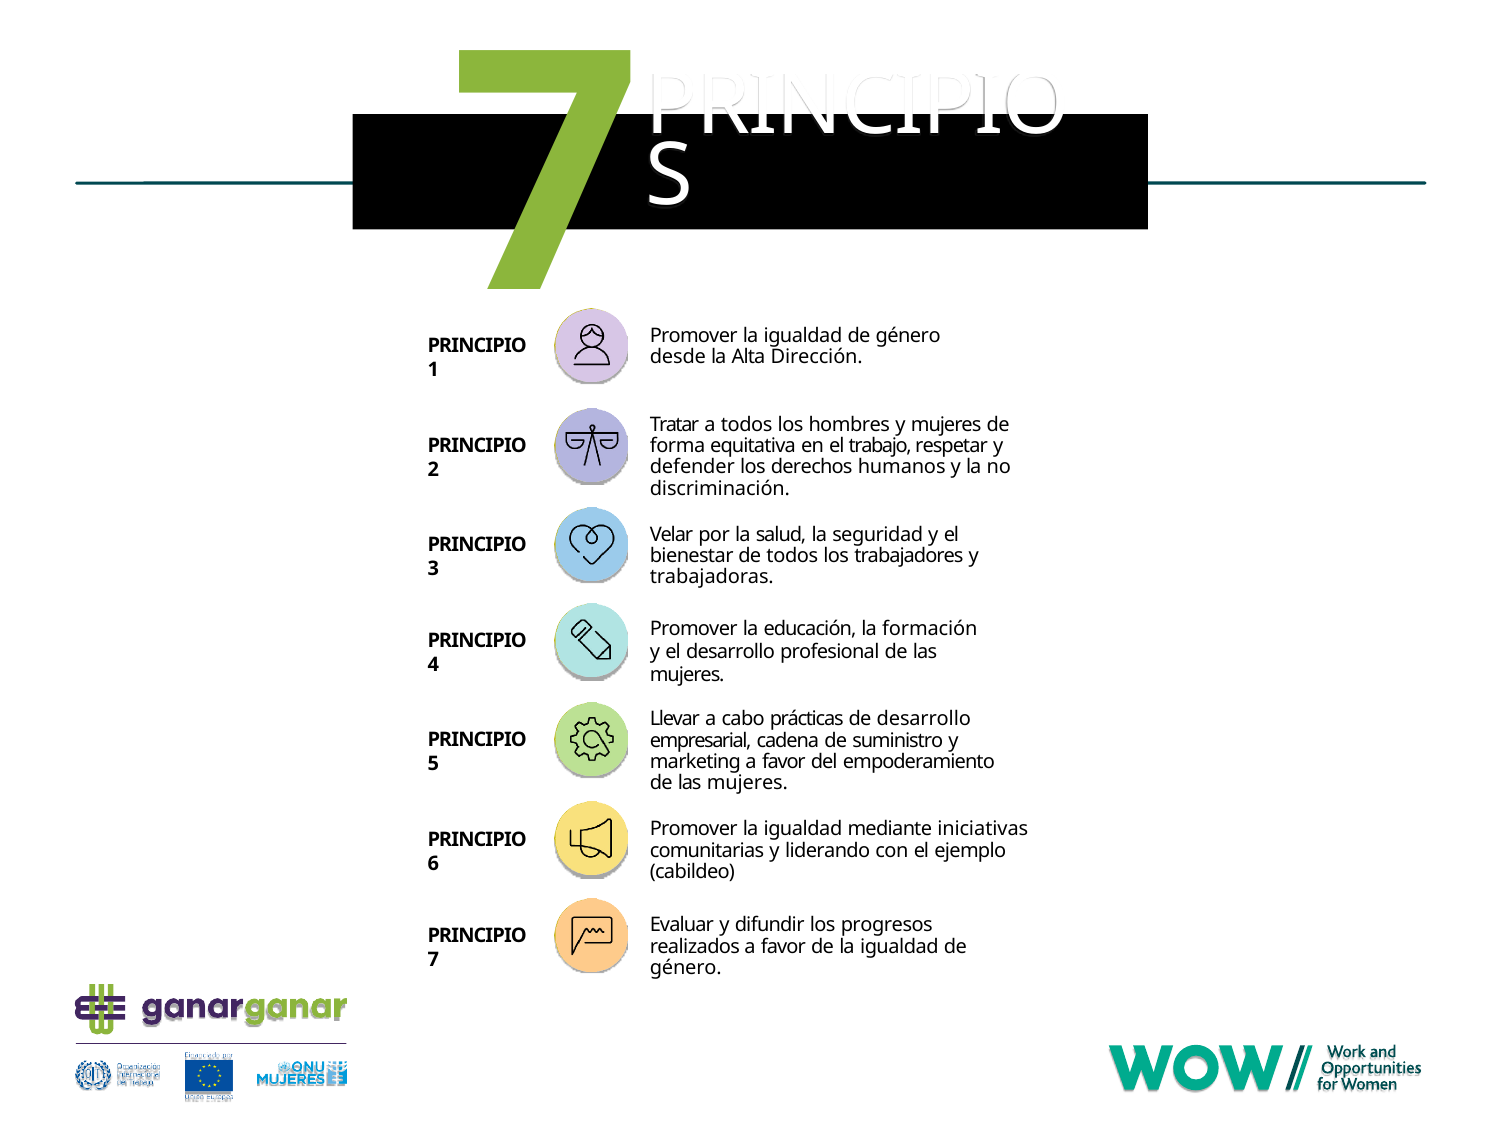

7
# PRINCIPIOS
Promover la igualdad de género desde la Alta Dirección.
PRINCIPIO 1
Tratar a todos los hombres y mujeres de forma equitativa en el trabajo, respetar y defender los derechos humanos y la no discriminación.
PRINCIPIO 2
Velar por la salud, la seguridad y el bienestar de todos los trabajadores y trabajadoras.
PRINCIPIO 3
Promover la educación, la formación
y el desarrollo profesional de las mujeres.
PRINCIPIO 4
Llevar a cabo prácticas de desarrollo empresarial, cadena de suministro y marketing a favor del empoderamiento de las mujeres.
PRINCIPIO 5
Promover la igualdad mediante iniciativas comunitarias y liderando con el ejemplo (cabildeo)
PRINCIPIO 6
Evaluar y difundir los progresos realizados a favor de la igualdad de género.
PRINCIPIO 7